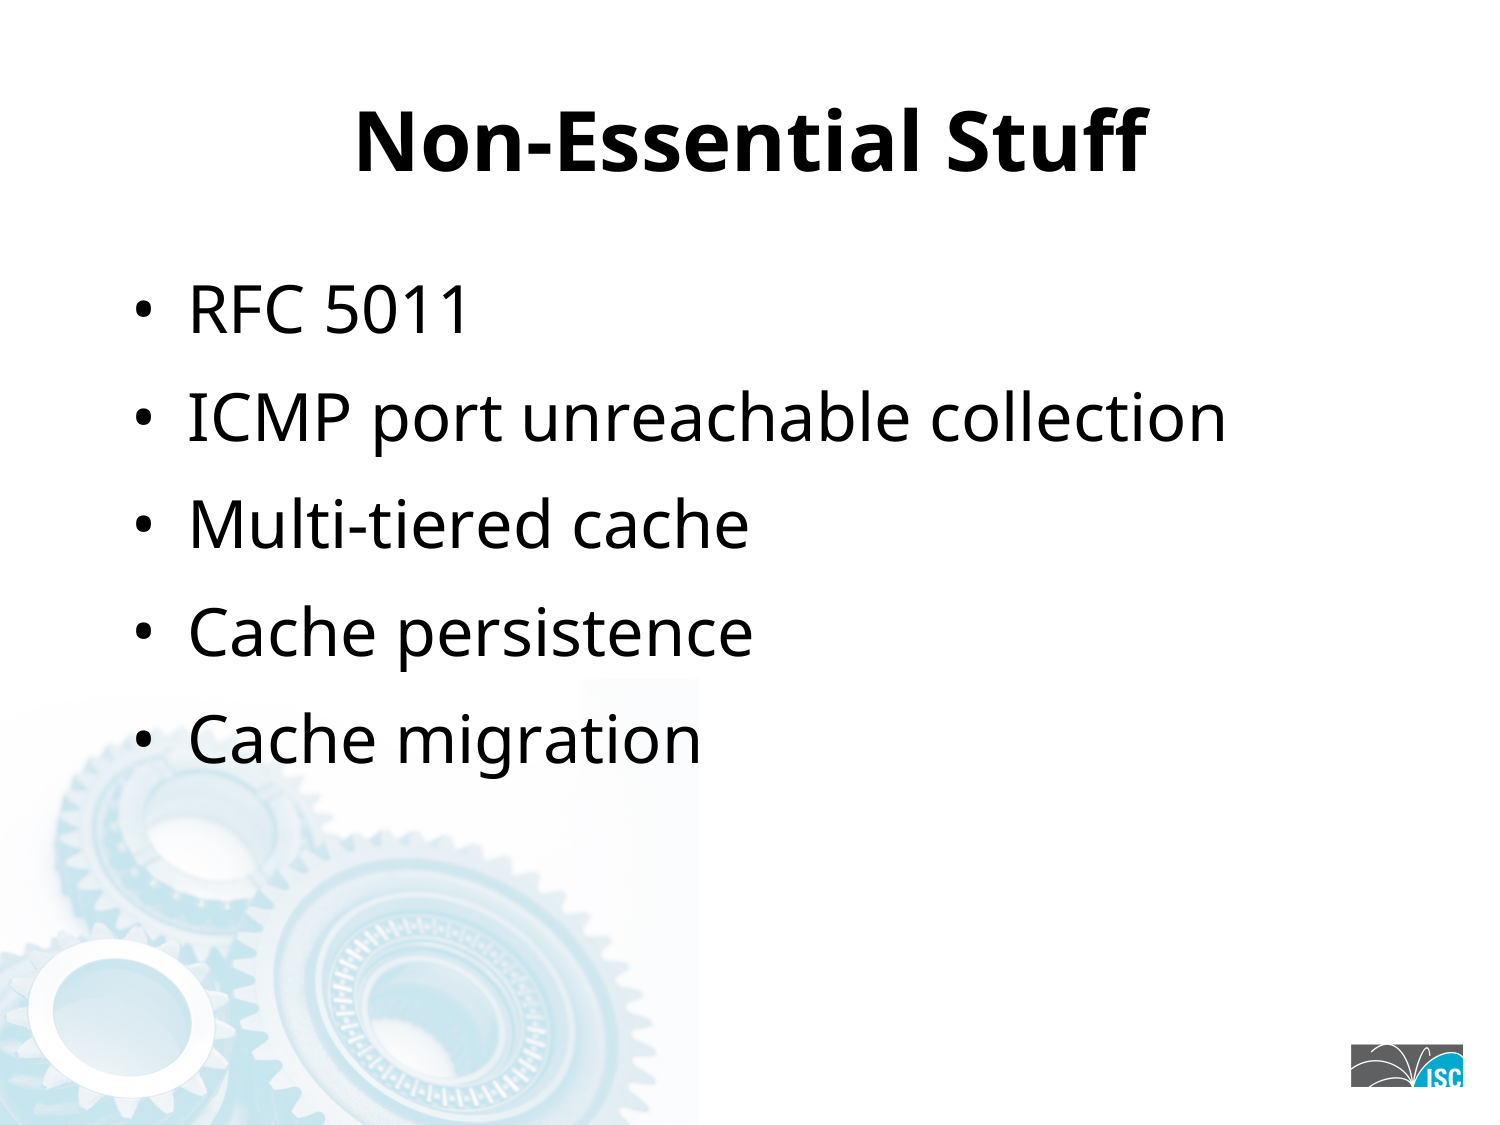

# Non-Essential Stuff
RFC 5011
ICMP port unreachable collection
Multi-tiered cache
Cache persistence
Cache migration